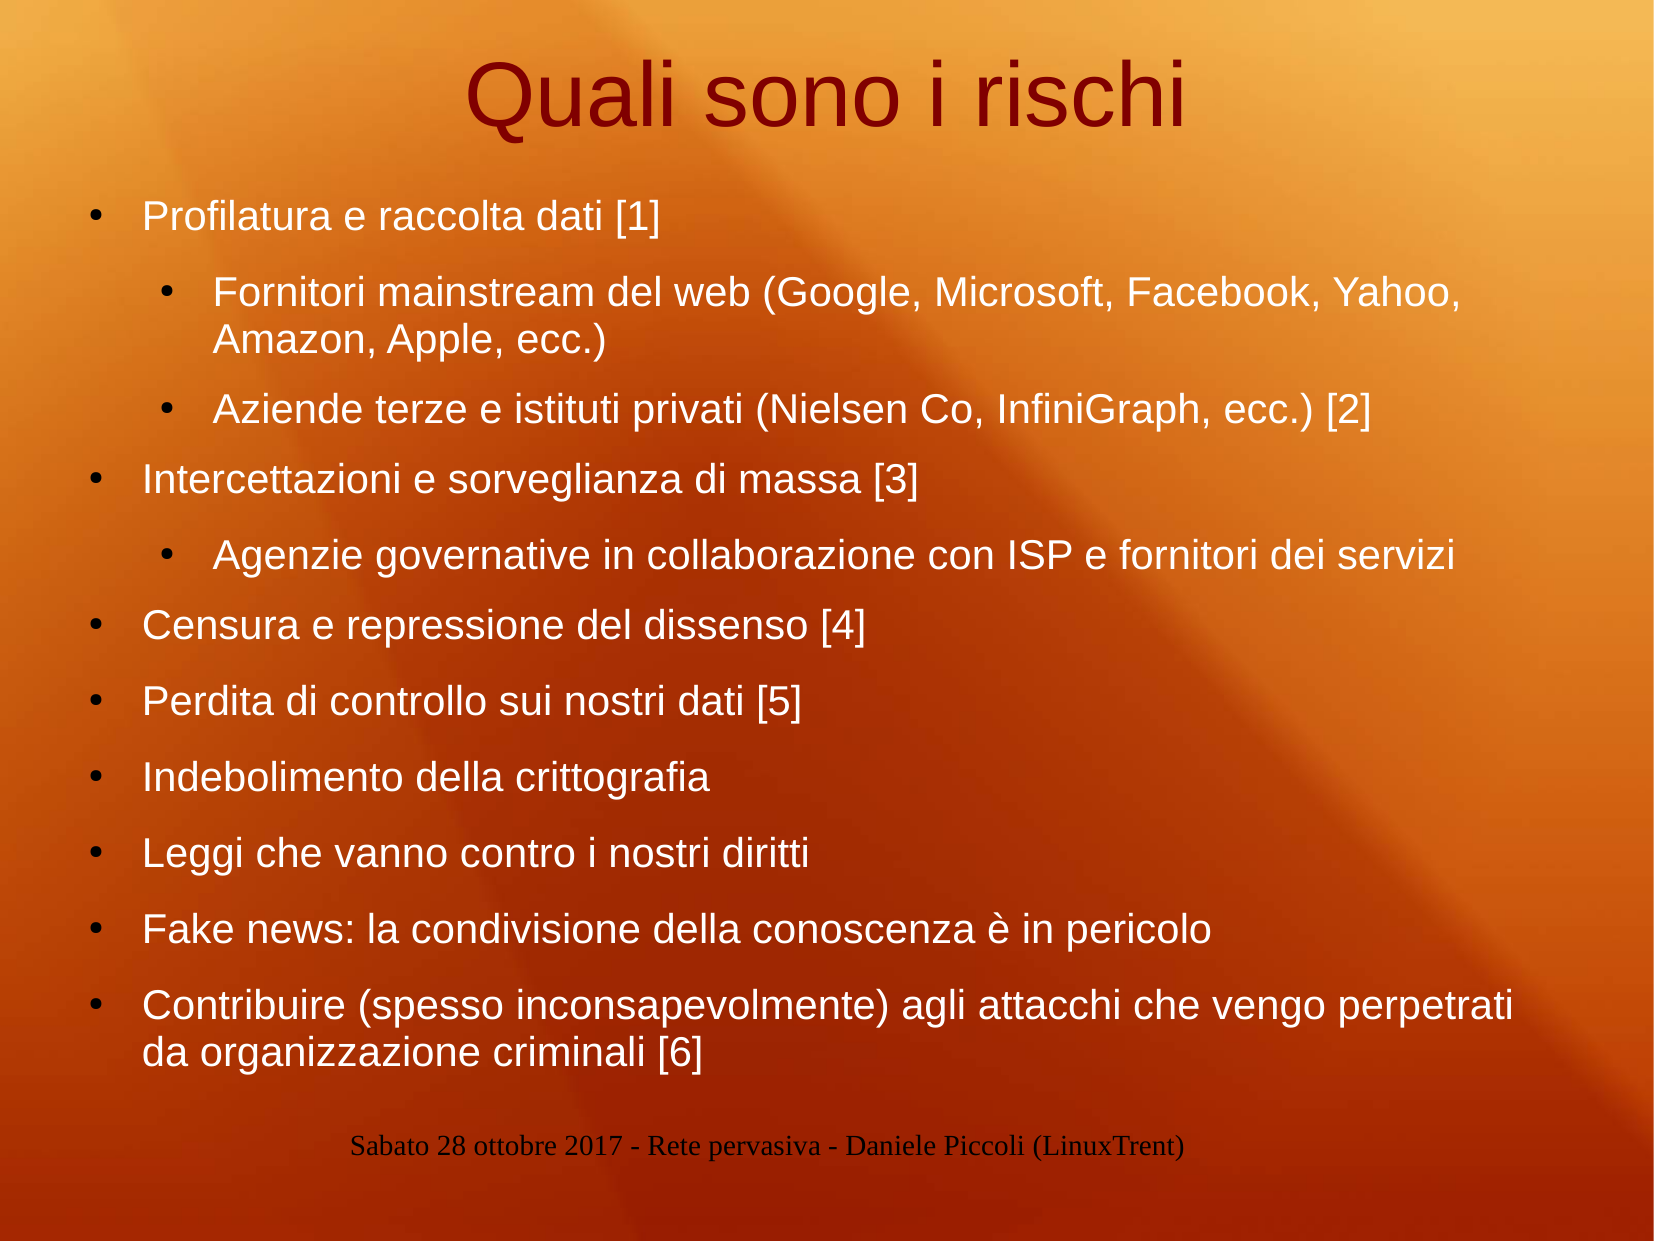

# Quali sono i rischi
Profilatura e raccolta dati [1]
Fornitori mainstream del web (Google, Microsoft, Facebook, Yahoo, Amazon, Apple, ecc.)
Aziende terze e istituti privati (Nielsen Co, InfiniGraph, ecc.) [2]
Intercettazioni e sorveglianza di massa [3]
Agenzie governative in collaborazione con ISP e fornitori dei servizi
Censura e repressione del dissenso [4]
Perdita di controllo sui nostri dati [5]
Indebolimento della crittografia
Leggi che vanno contro i nostri diritti
Fake news: la condivisione della conoscenza è in pericolo
Contribuire (spesso inconsapevolmente) agli attacchi che vengo perpetrati da organizzazione criminali [6]
Sabato 28 ottobre 2017 - Rete pervasiva - Daniele Piccoli (LinuxTrent)